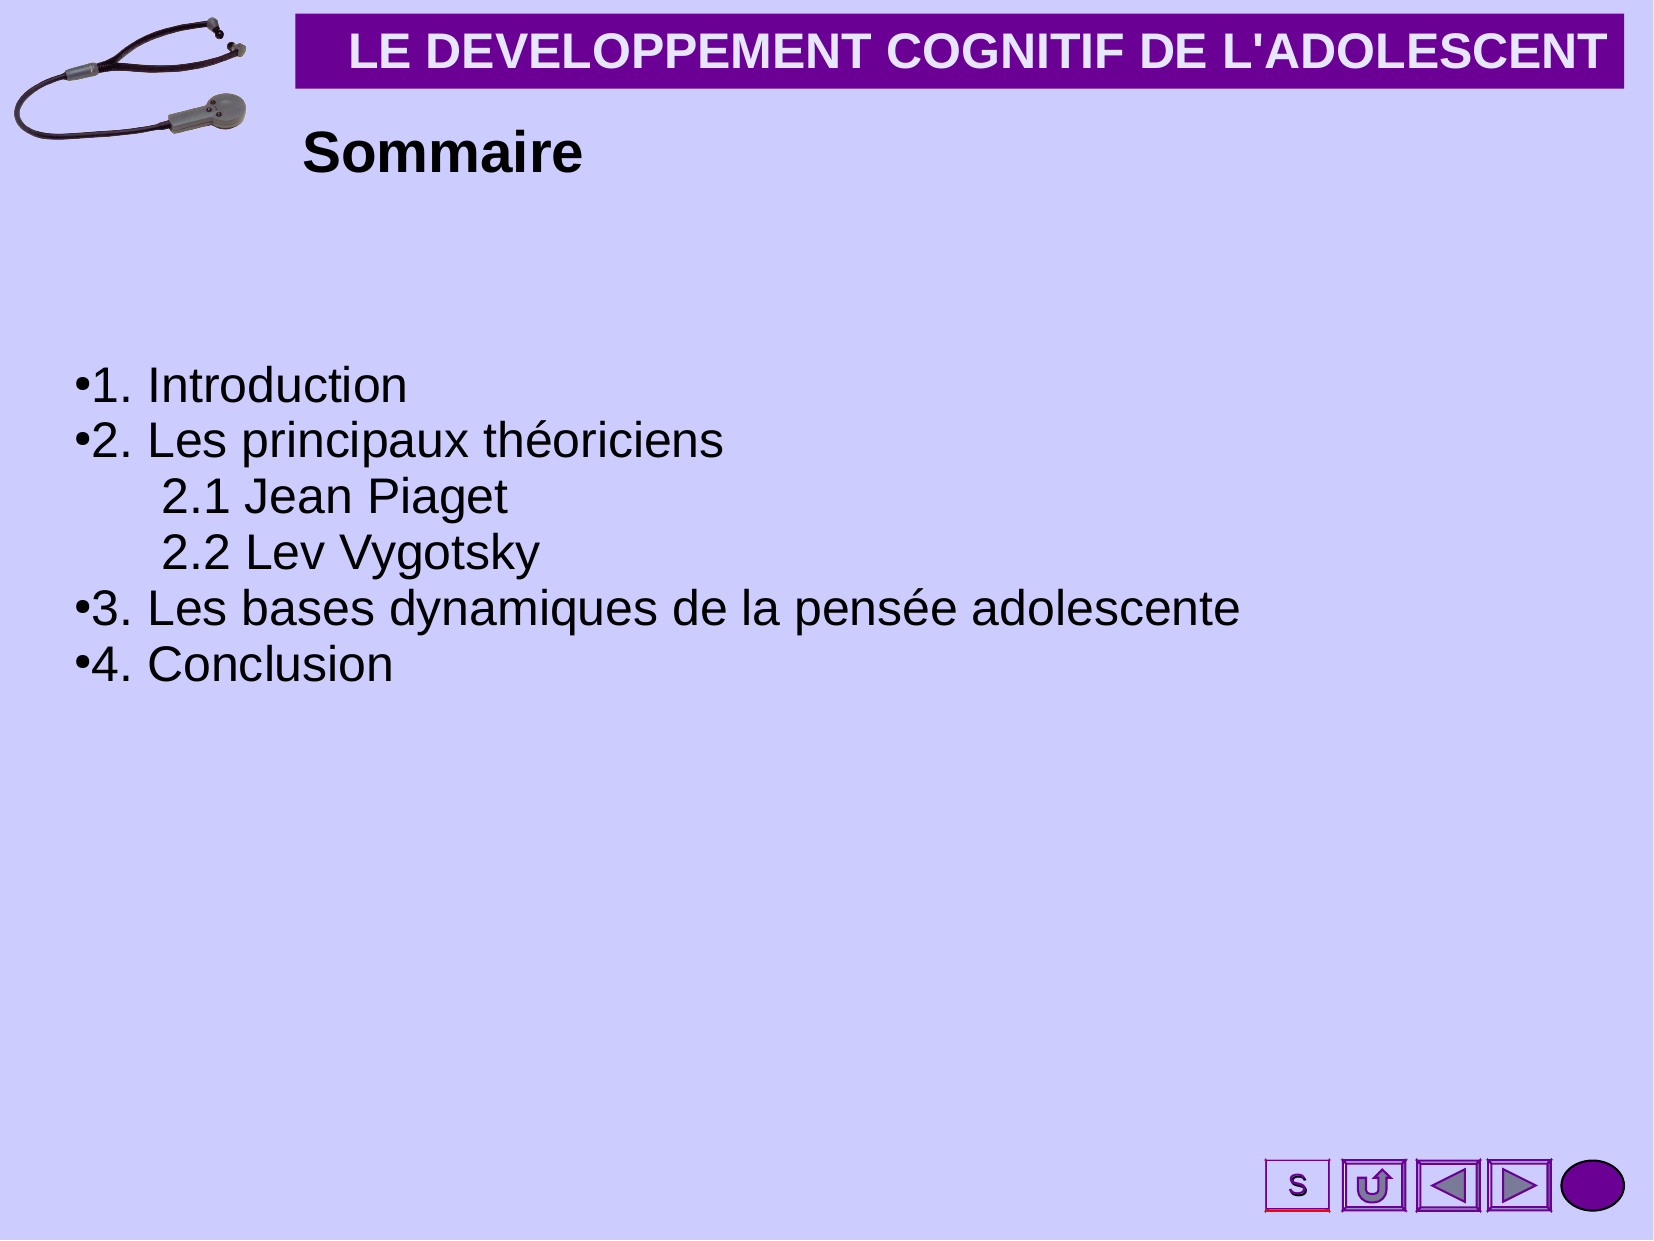

LE DEVELOPPEMENT COGNITIF DE L'ADOLESCENT
Sommaire
1. Introduction
2. Les principaux théoriciens
 2.1 Jean Piaget
 2.2 Lev Vygotsky
3. Les bases dynamiques de la pensée adolescente
4. Conclusion